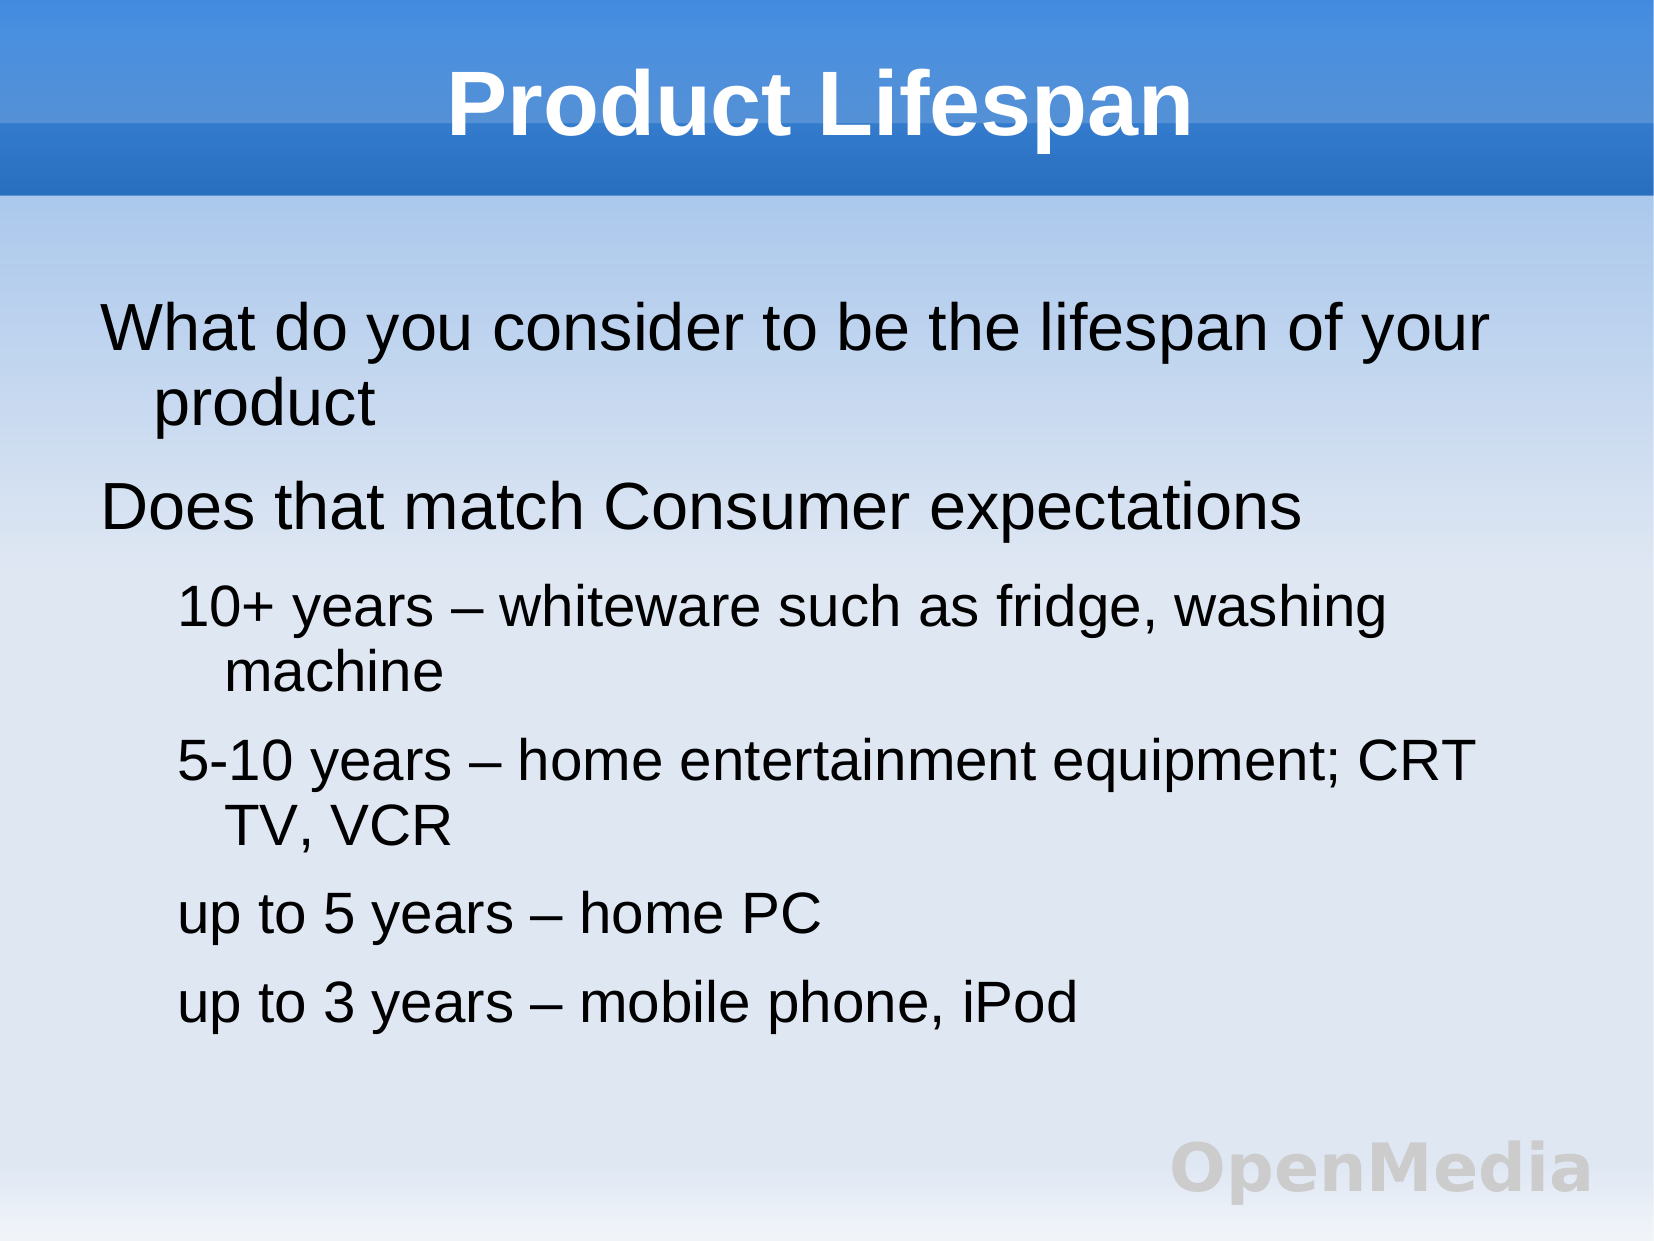

# Product Lifespan
What do you consider to be the lifespan of your product
Does that match Consumer expectations
10+ years – whiteware such as fridge, washing machine
5-10 years – home entertainment equipment; CRT TV, VCR
up to 5 years – home PC
up to 3 years – mobile phone, iPod
15